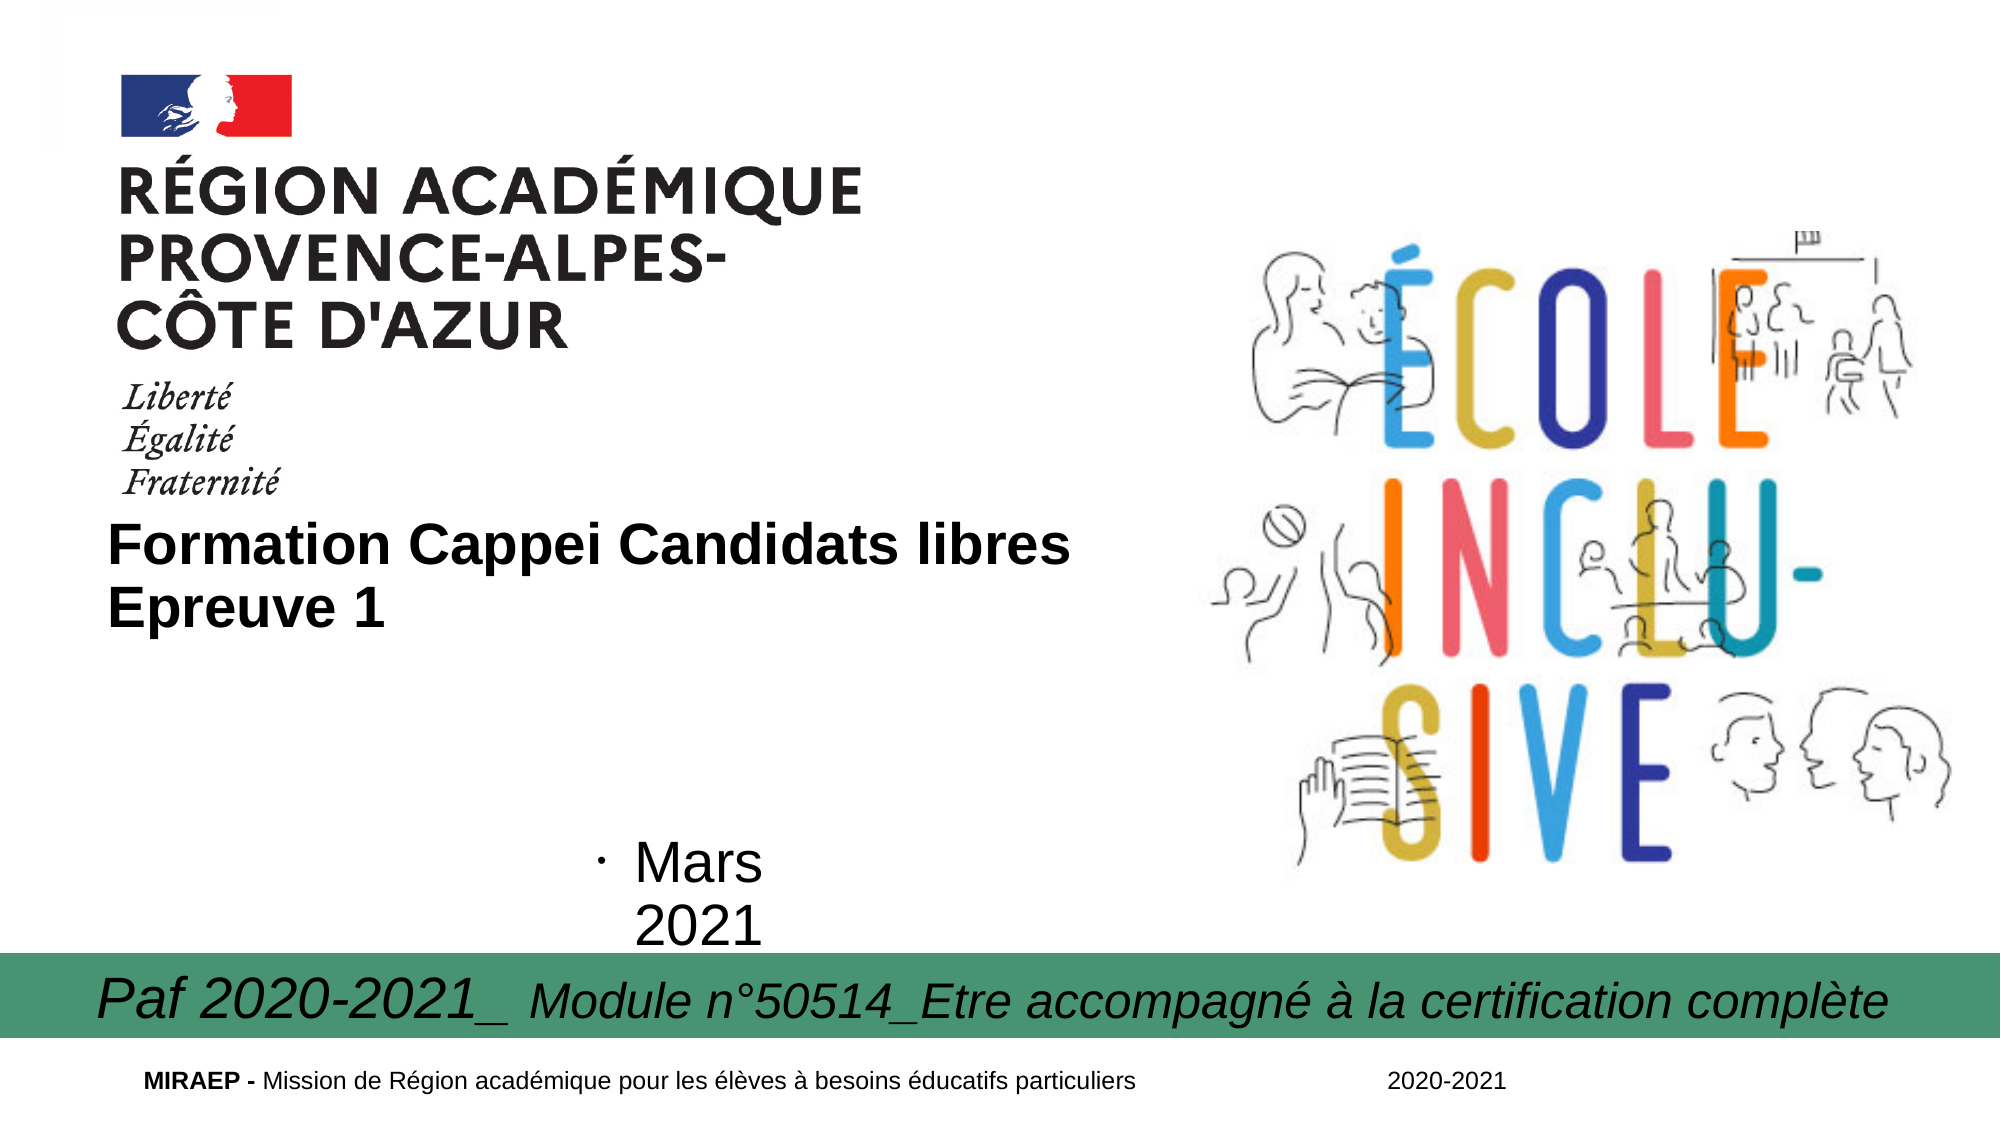

Formation Cappei Candidats libres
Epreuve 1
# Mars 2021
Paf 2020-2021_ Module n°50514_Etre accompagné à la certification complète